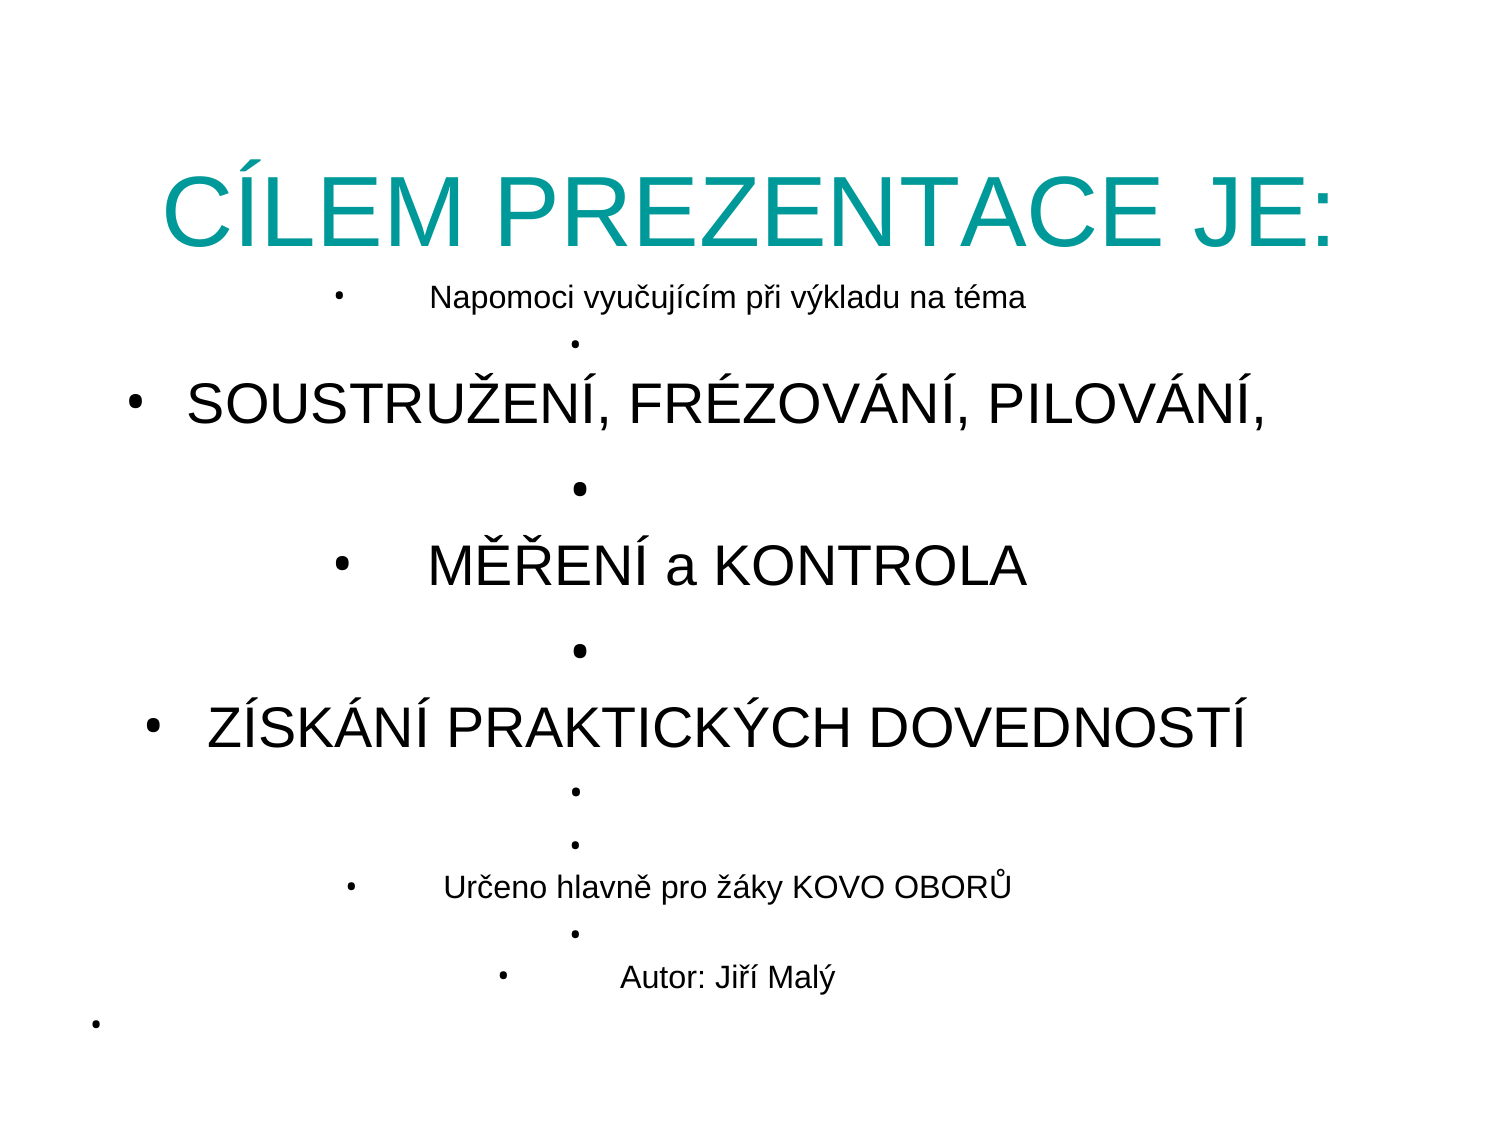

# CÍLEM PREZENTACE JE:
Napomoci vyučujícím při výkladu na téma
SOUSTRUŽENÍ, FRÉZOVÁNÍ, PILOVÁNÍ,
MĚŘENÍ a KONTROLA
ZÍSKÁNÍ PRAKTICKÝCH DOVEDNOSTÍ
Určeno hlavně pro žáky KOVO OBORŮ
Autor: Jiří Malý